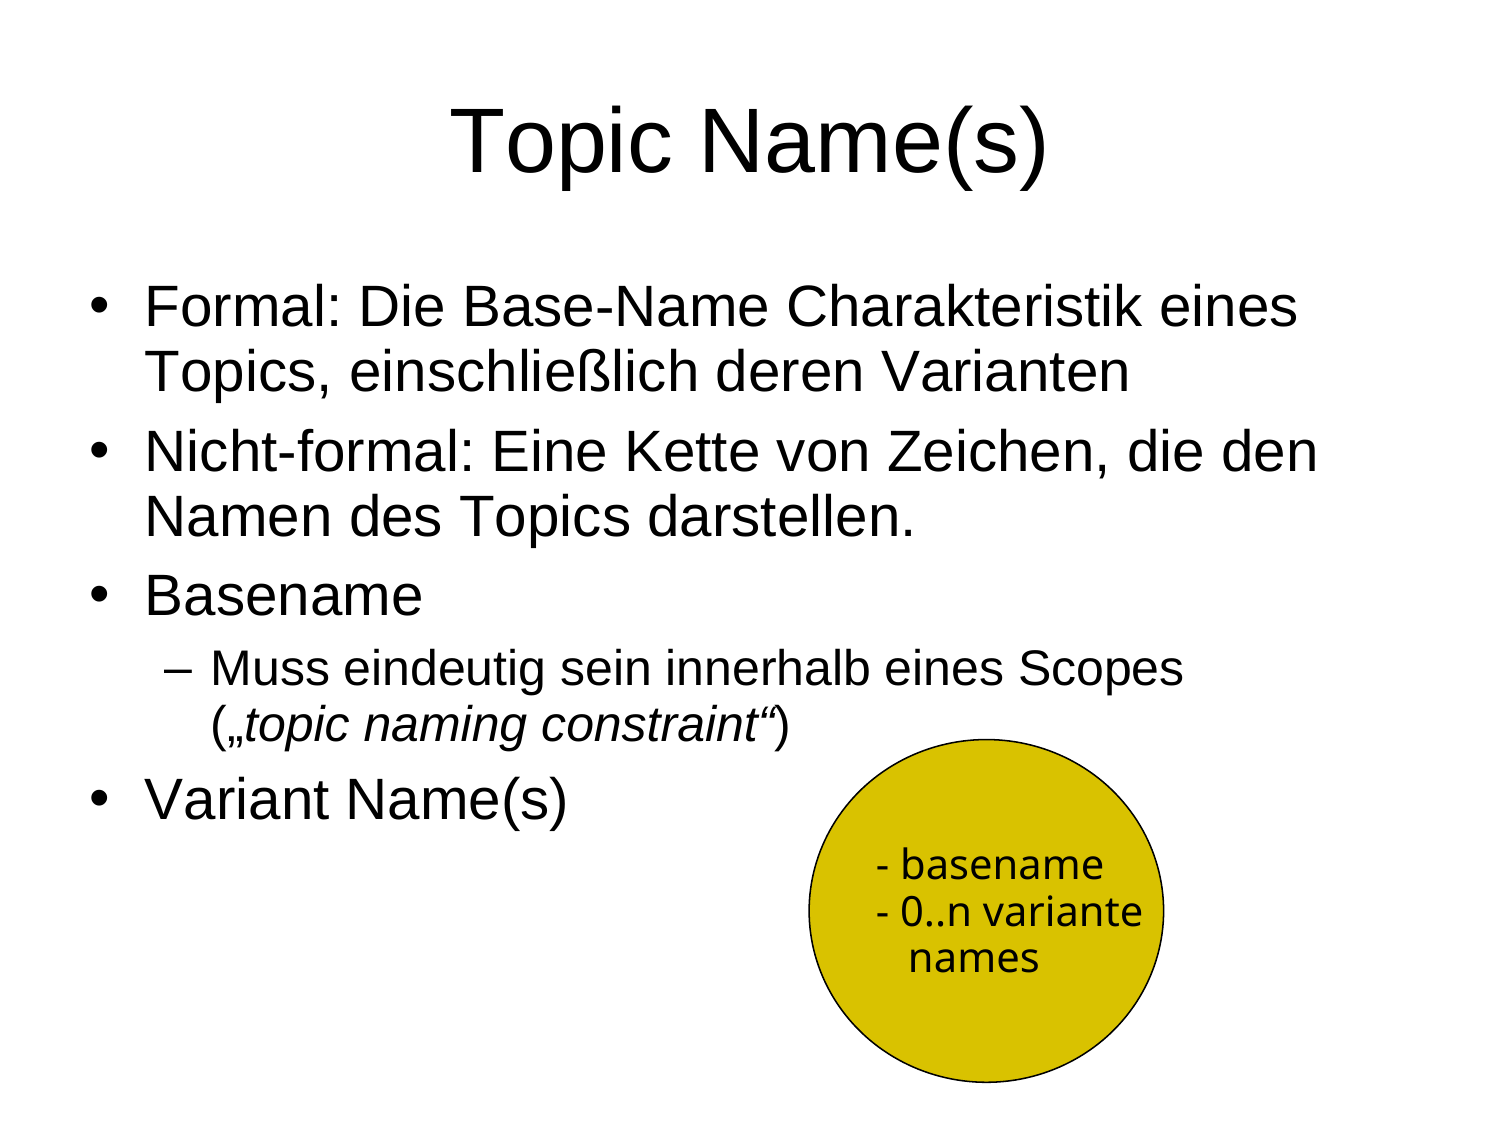

# Topic Name(s)
Formal: Die Base-Name Charakteristik eines Topics, einschließlich deren Varianten
Nicht-formal: Eine Kette von Zeichen, die den Namen des Topics darstellen.
Basename
Muss eindeutig sein innerhalb eines Scopes
(„topic naming constraint“)
Variant Name(s)
- basename
- 0..n variante
 names